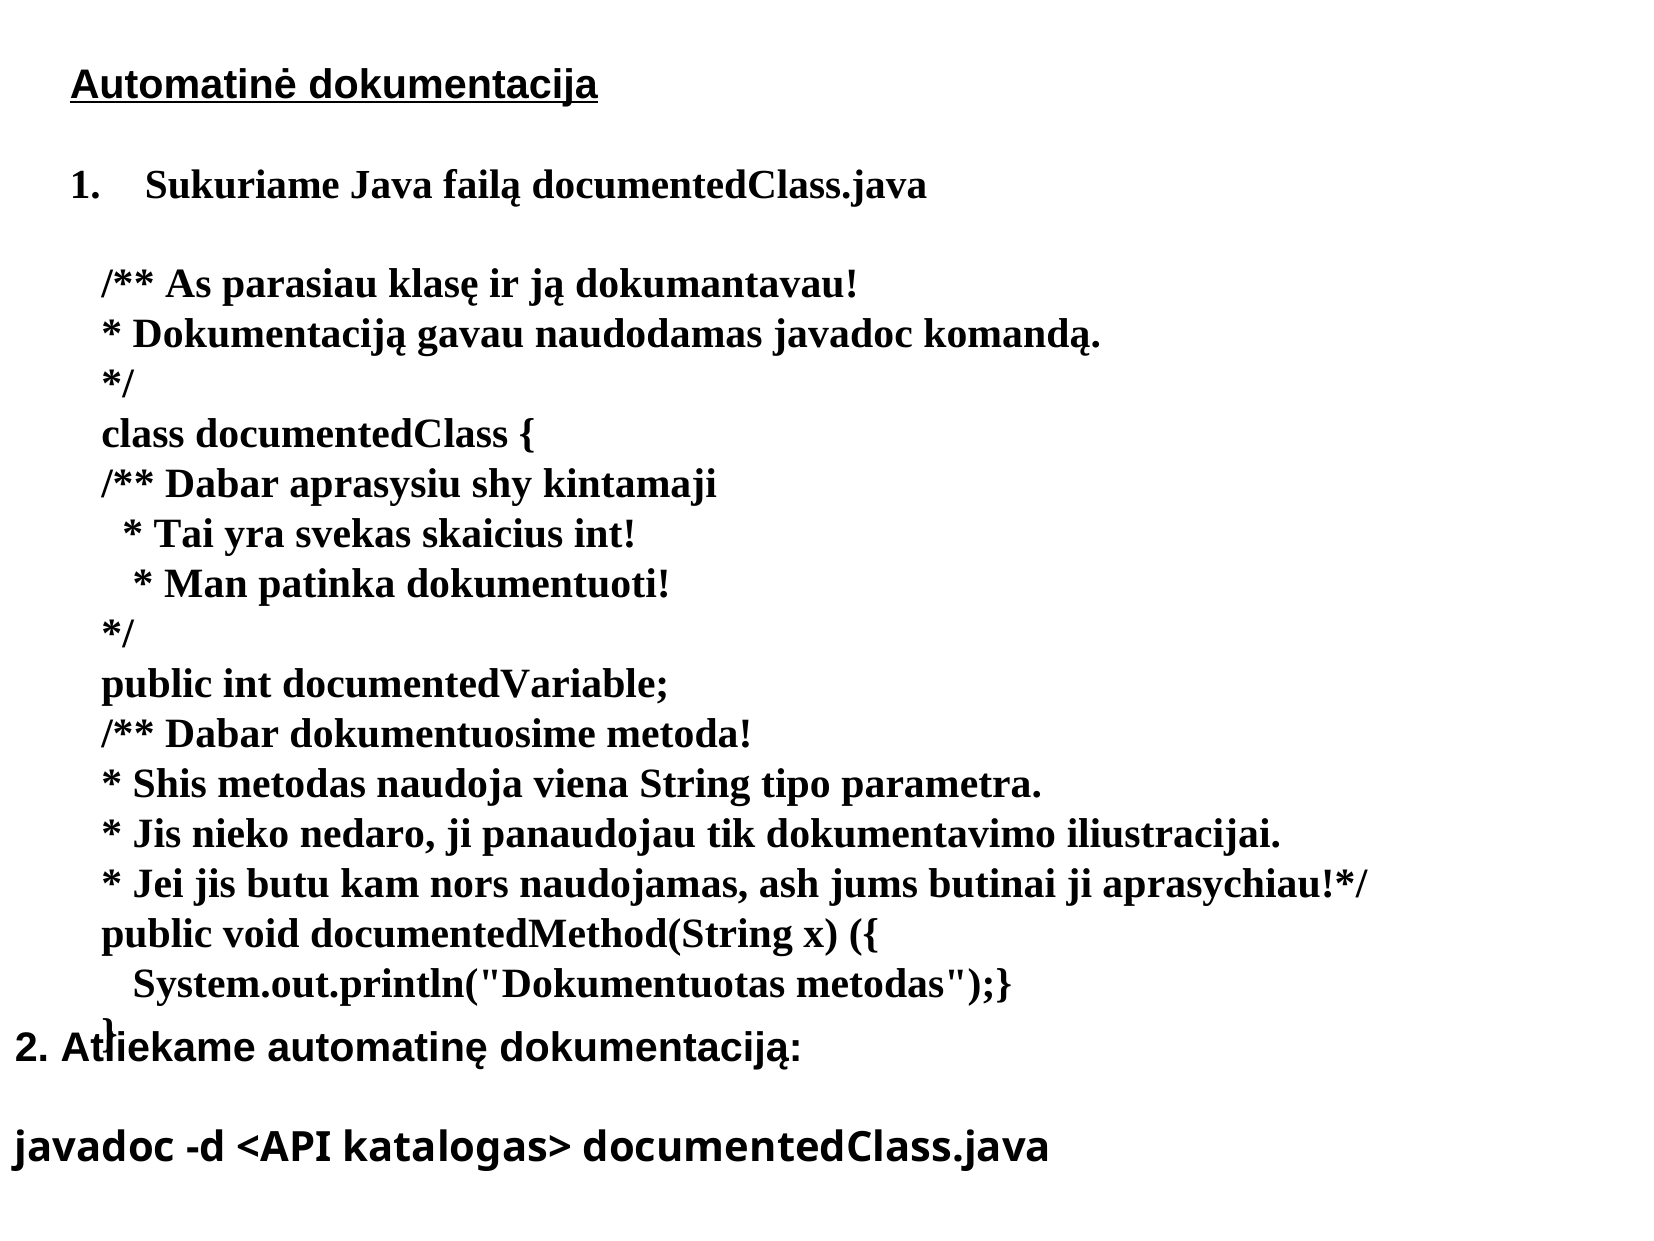

Automatinė dokumentacija
Sukuriame Java failą documentedClass.java
 /** As parasiau klasę ir ją dokumantavau!
 * Dokumentaciją gavau naudodamas javadoc komandą.
 */
 class documentedClass {
 /** Dabar aprasysiu shy kintamaji
 * Tai yra svekas skaicius int!
 * Man patinka dokumentuoti!
 */
 public int documentedVariable;
 /** Dabar dokumentuosime metoda!
 * Shis metodas naudoja viena String tipo parametra.
 * Jis nieko nedaro, ji panaudojau tik dokumentavimo iliustracijai.
 * Jei jis butu kam nors naudojamas, ash jums butinai ji aprasychiau!*/
 public void documentedMethod(String x) ({
 System.out.println("Dokumentuotas metodas");}
 }
2. Atliekame automatinę dokumentaciją:
javadoc -d <API katalogas> documentedClass.java